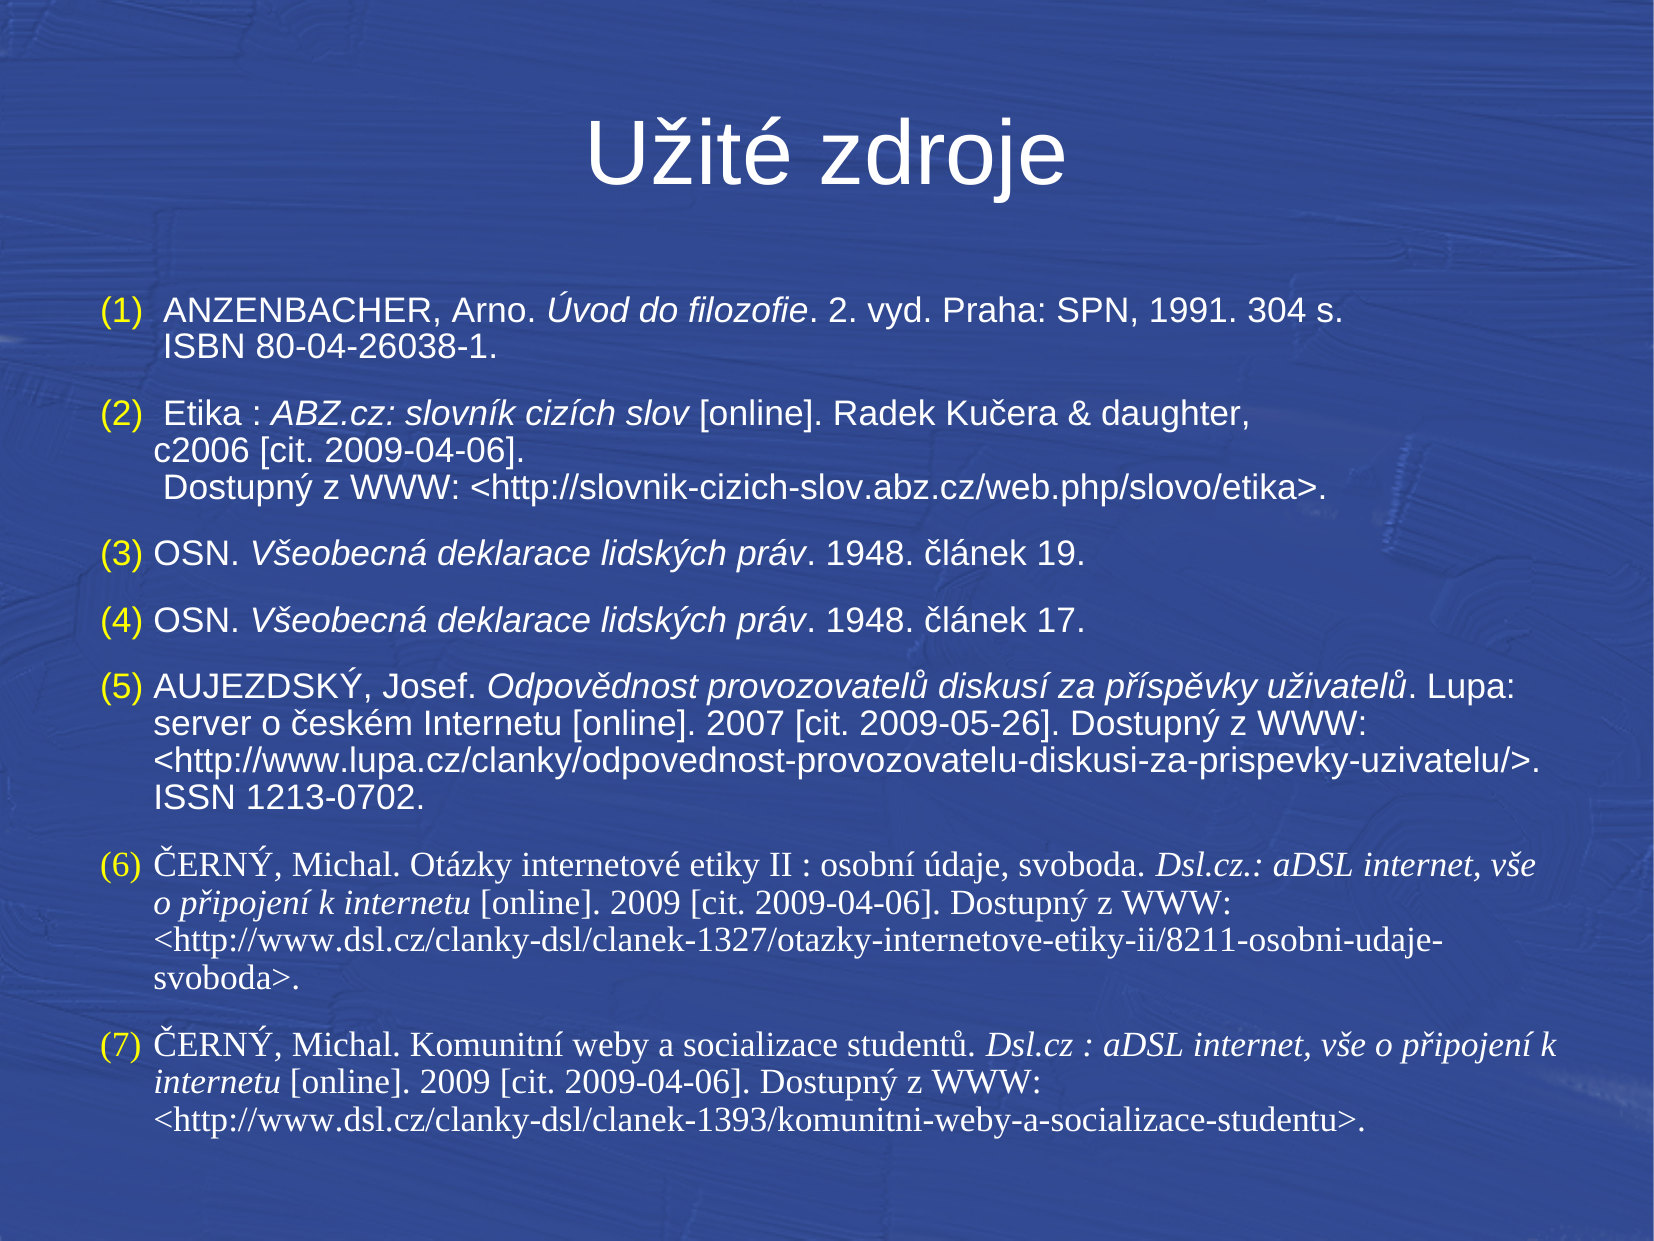

# Užité zdroje
 ANZENBACHER, Arno. Úvod do filozofie. 2. vyd. Praha: SPN, 1991. 304 s.
 ISBN 80-04-26038-1.
 Etika : ABZ.cz: slovník cizích slov [online]. Radek Kučera & daughter,
c2006 [cit. 2009-04-06].
 Dostupný z WWW: <http://slovnik-cizich-slov.abz.cz/web.php/slovo/etika>.
OSN. Všeobecná deklarace lidských práv. 1948. článek 19.
OSN. Všeobecná deklarace lidských práv. 1948. článek 17.
AUJEZDSKÝ, Josef. Odpovědnost provozovatelů diskusí za příspěvky uživatelů. Lupa: server o českém Internetu [online]. 2007 [cit. 2009-05-26]. Dostupný z WWW: <http://www.lupa.cz/clanky/odpovednost-provozovatelu-diskusi-za-prispevky-uzivatelu/>. ISSN 1213-0702.
ČERNÝ, Michal. Otázky internetové etiky II : osobní údaje, svoboda. Dsl.cz.: aDSL internet, vše o připojení k internetu [online]. 2009 [cit. 2009-04-06]. Dostupný z WWW: <http://www.dsl.cz/clanky-dsl/clanek-1327/otazky-internetove-etiky-ii/8211-osobni-udaje-svoboda>.
ČERNÝ, Michal. Komunitní weby a socializace studentů. Dsl.cz : aDSL internet, vše o připojení k internetu [online]. 2009 [cit. 2009-04-06]. Dostupný z WWW: <http://www.dsl.cz/clanky-dsl/clanek-1393/komunitni-weby-a-socializace-studentu>.